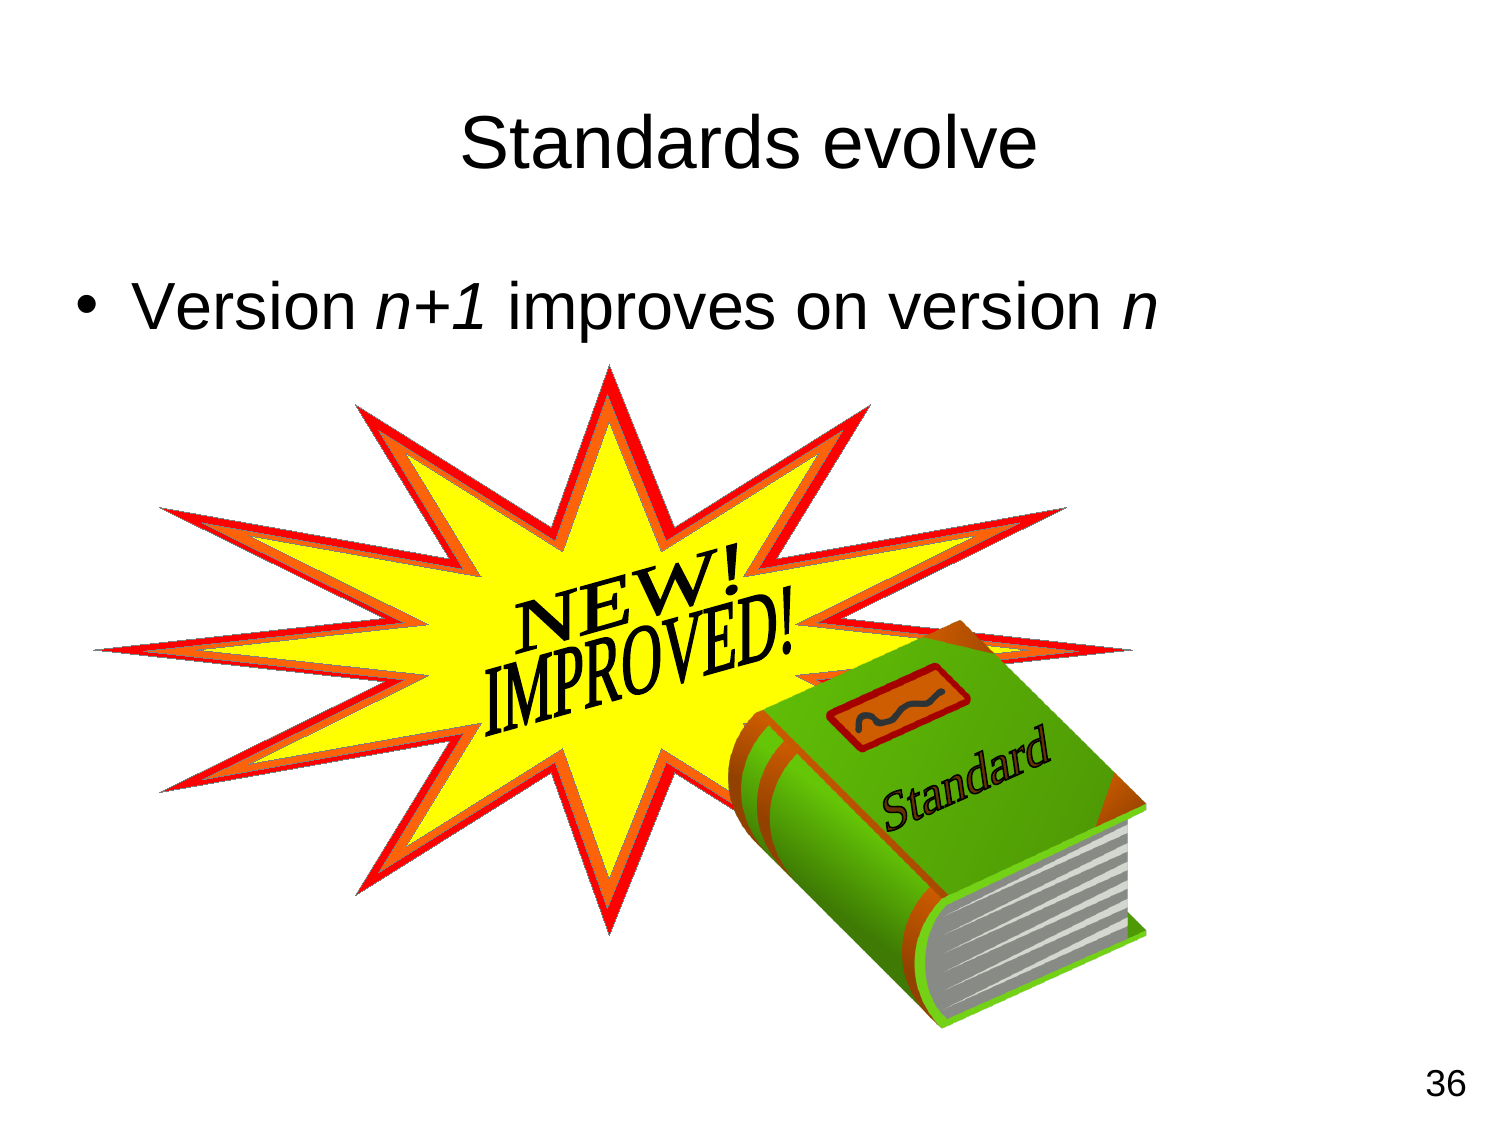

# Standards evolve
Version n+1 improves on version n
NEW!
IMPROVED!
Standard
36